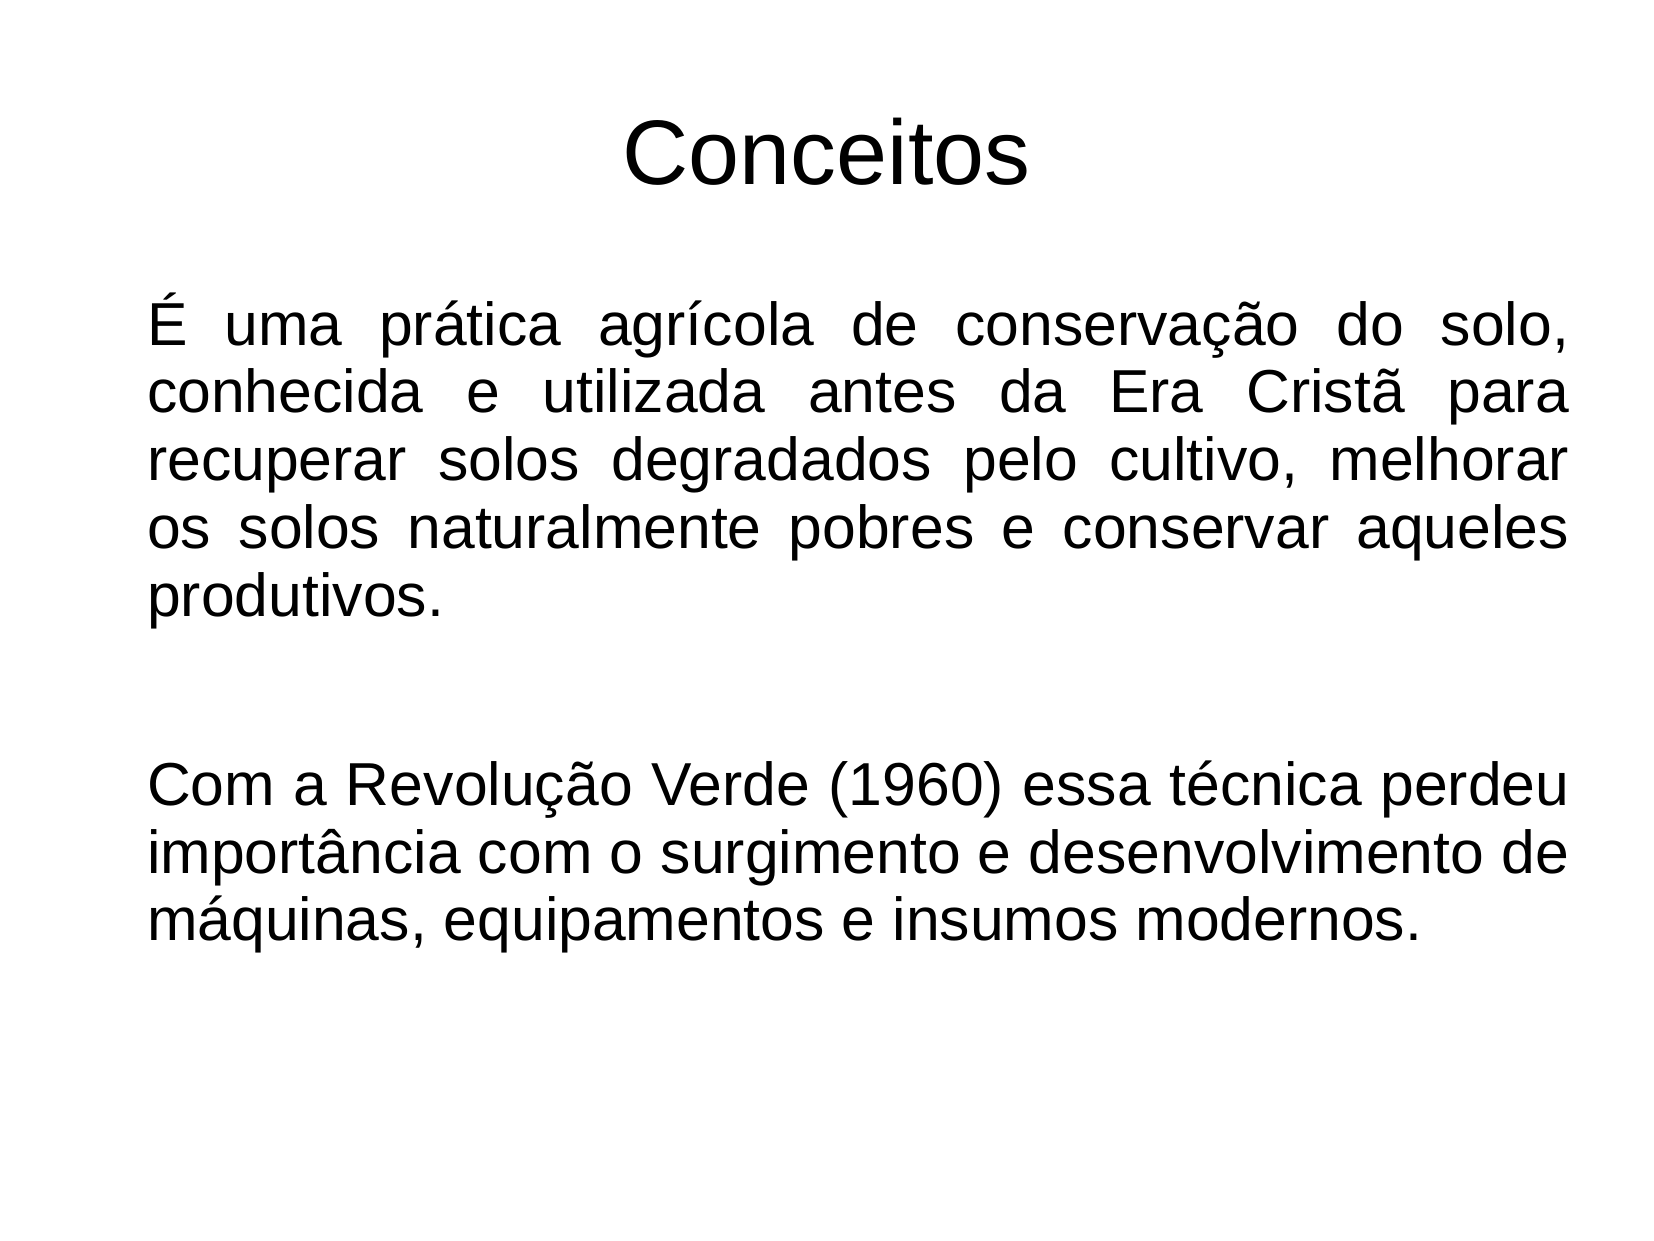

# Conceitos
É uma prática agrícola de conservação do solo, conhecida e utilizada antes da Era Cristã para recuperar solos degradados pelo cultivo, melhorar os solos naturalmente pobres e conservar aqueles produtivos.
Com a Revolução Verde (1960) essa técnica perdeu importância com o surgimento e desenvolvimento de máquinas, equipamentos e insumos modernos.